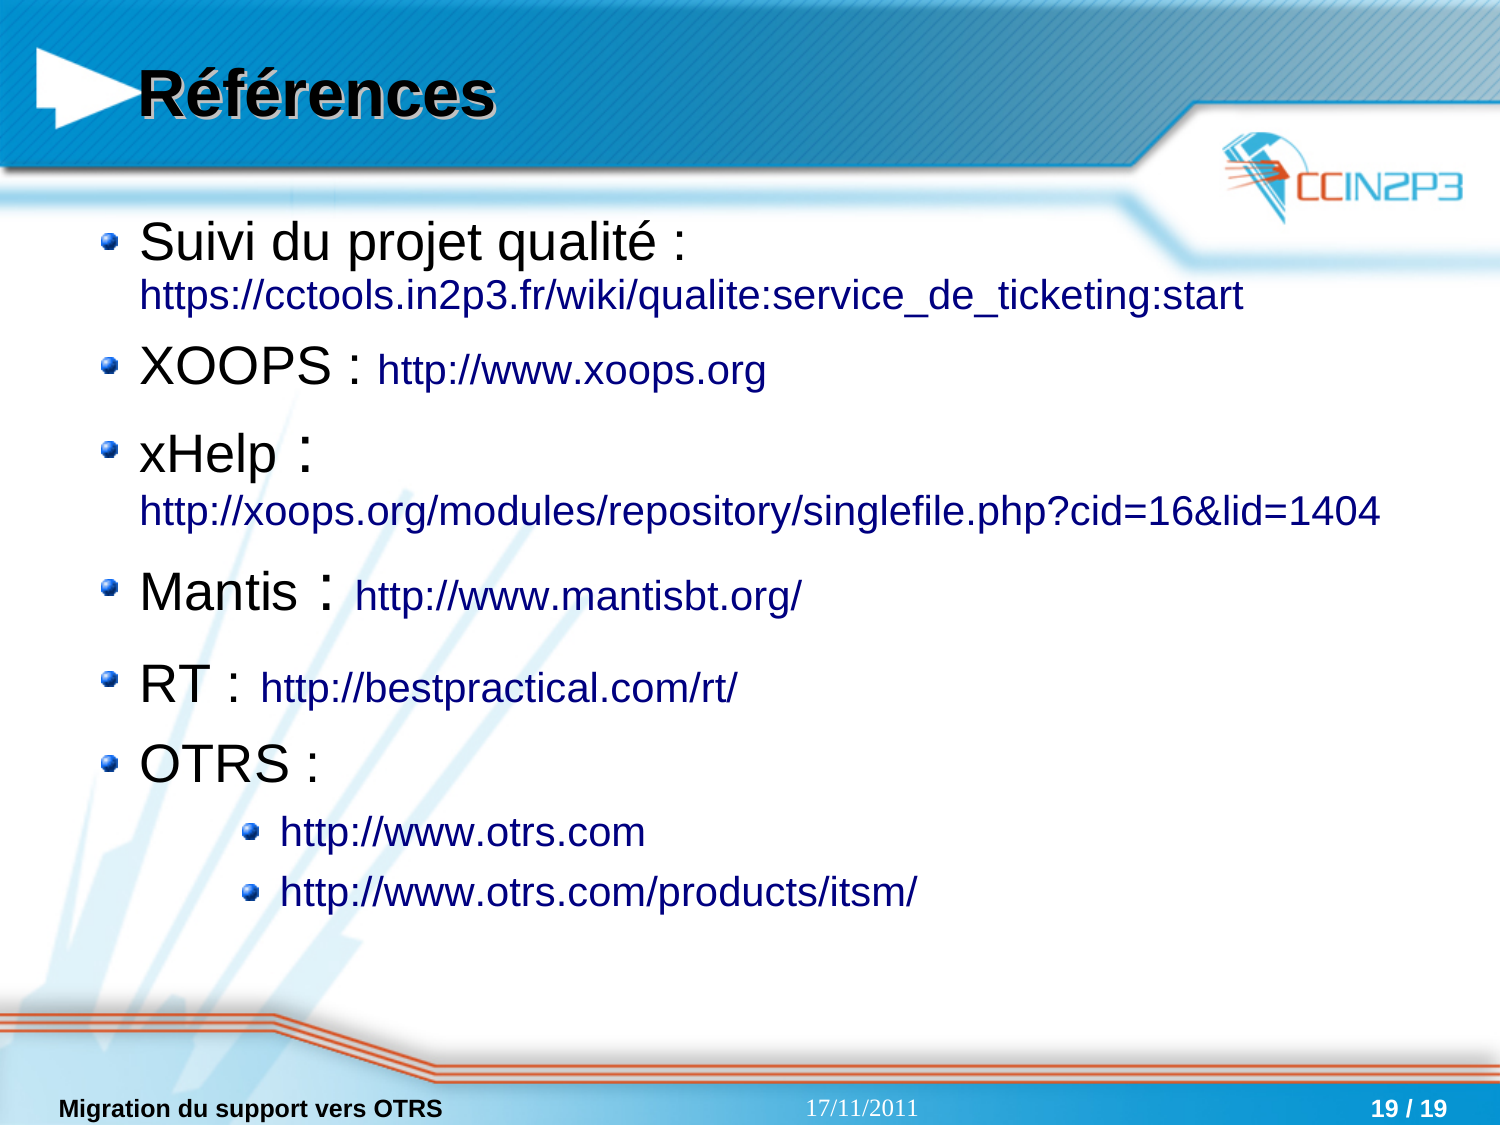

# Références
Suivi du projet qualité : https://cctools.in2p3.fr/wiki/qualite:service_de_ticketing:start
XOOPS : http://www.xoops.org
xHelp : http://xoops.org/modules/repository/singlefile.php?cid=16&lid=1404
Mantis : http://www.mantisbt.org/
RT : http://bestpractical.com/rt/
OTRS :
http://www.otrs.com
http://www.otrs.com/products/itsm/
Migration du support vers OTRS
19